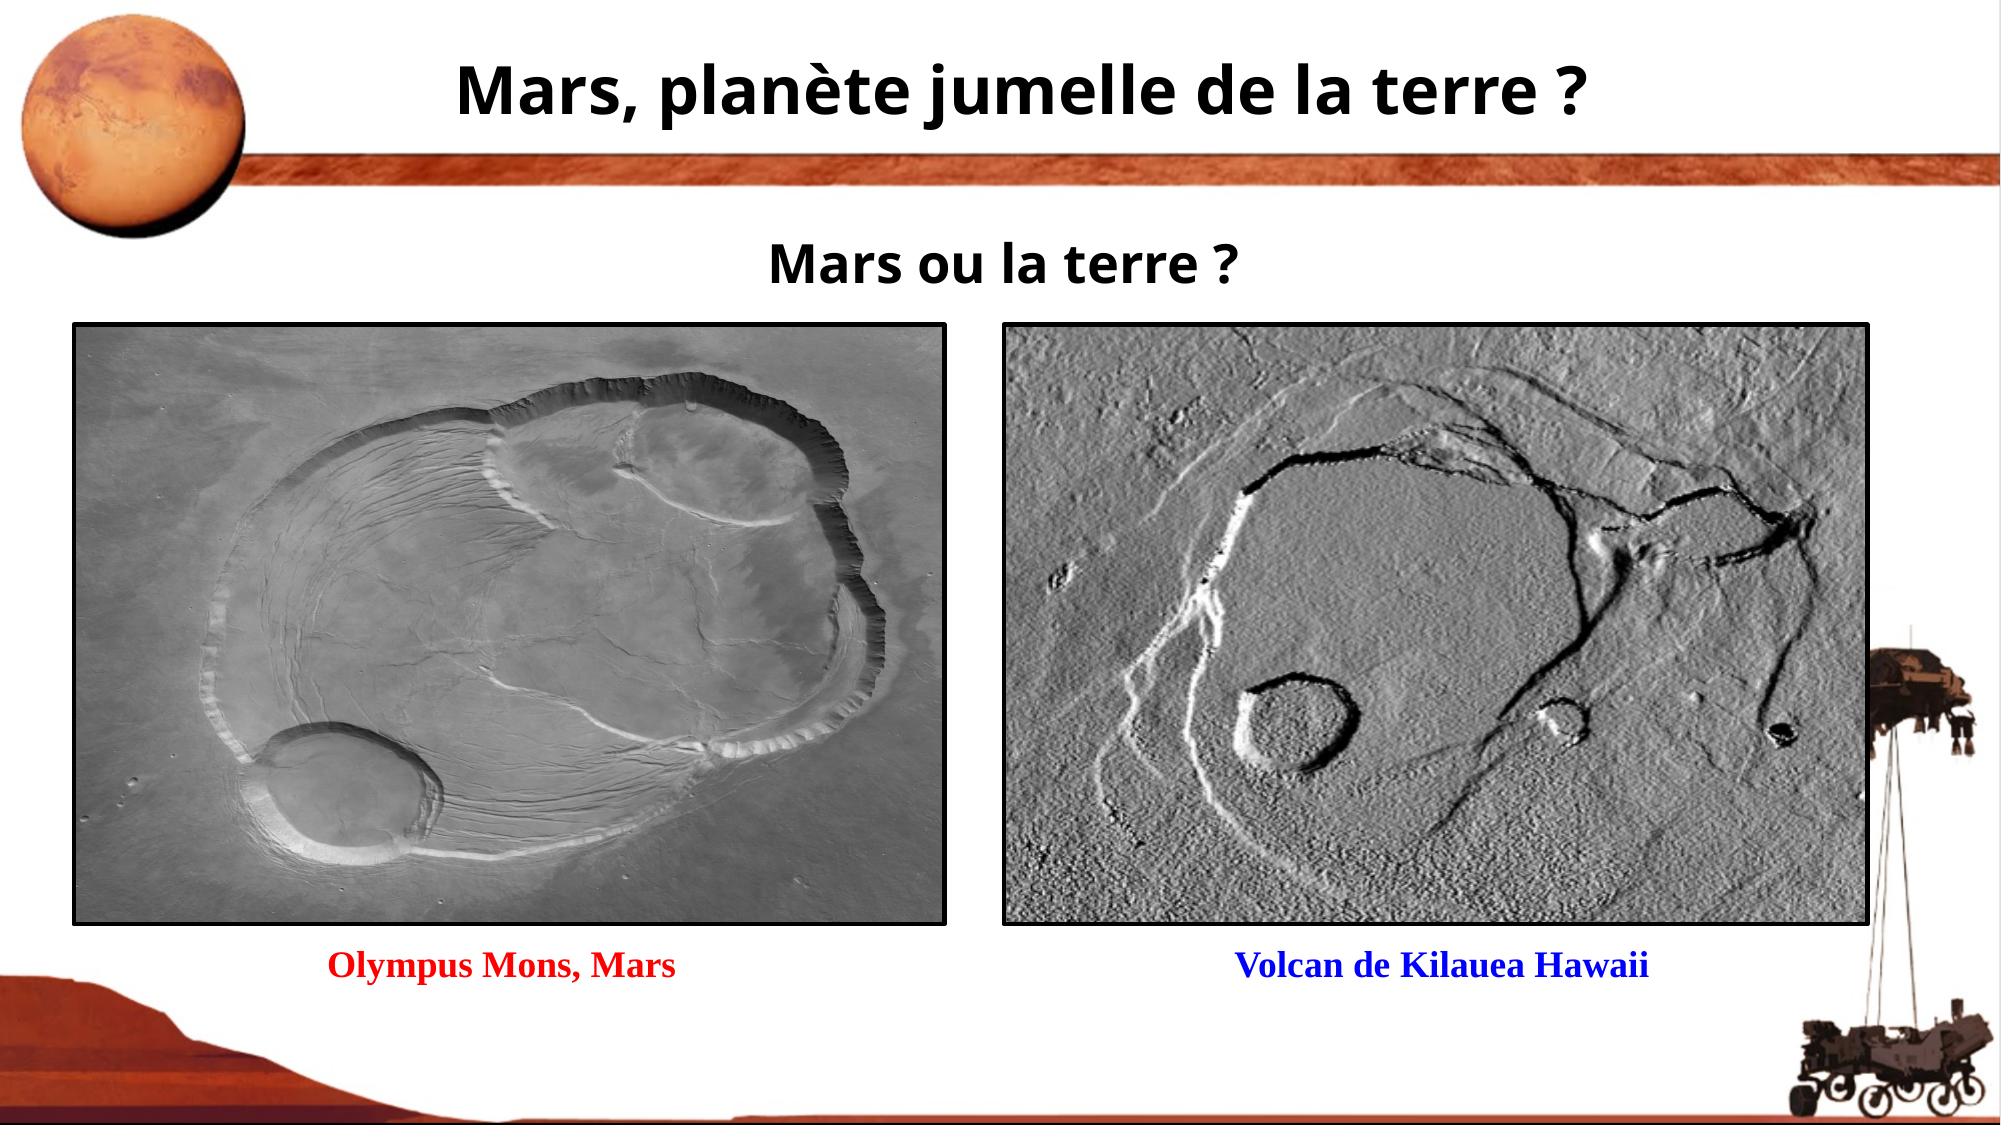

Mars, planète jumelle de la terre ?
Mars ou la terre ?
Olympus Mons, Mars
Volcan de Kilauea Hawaii